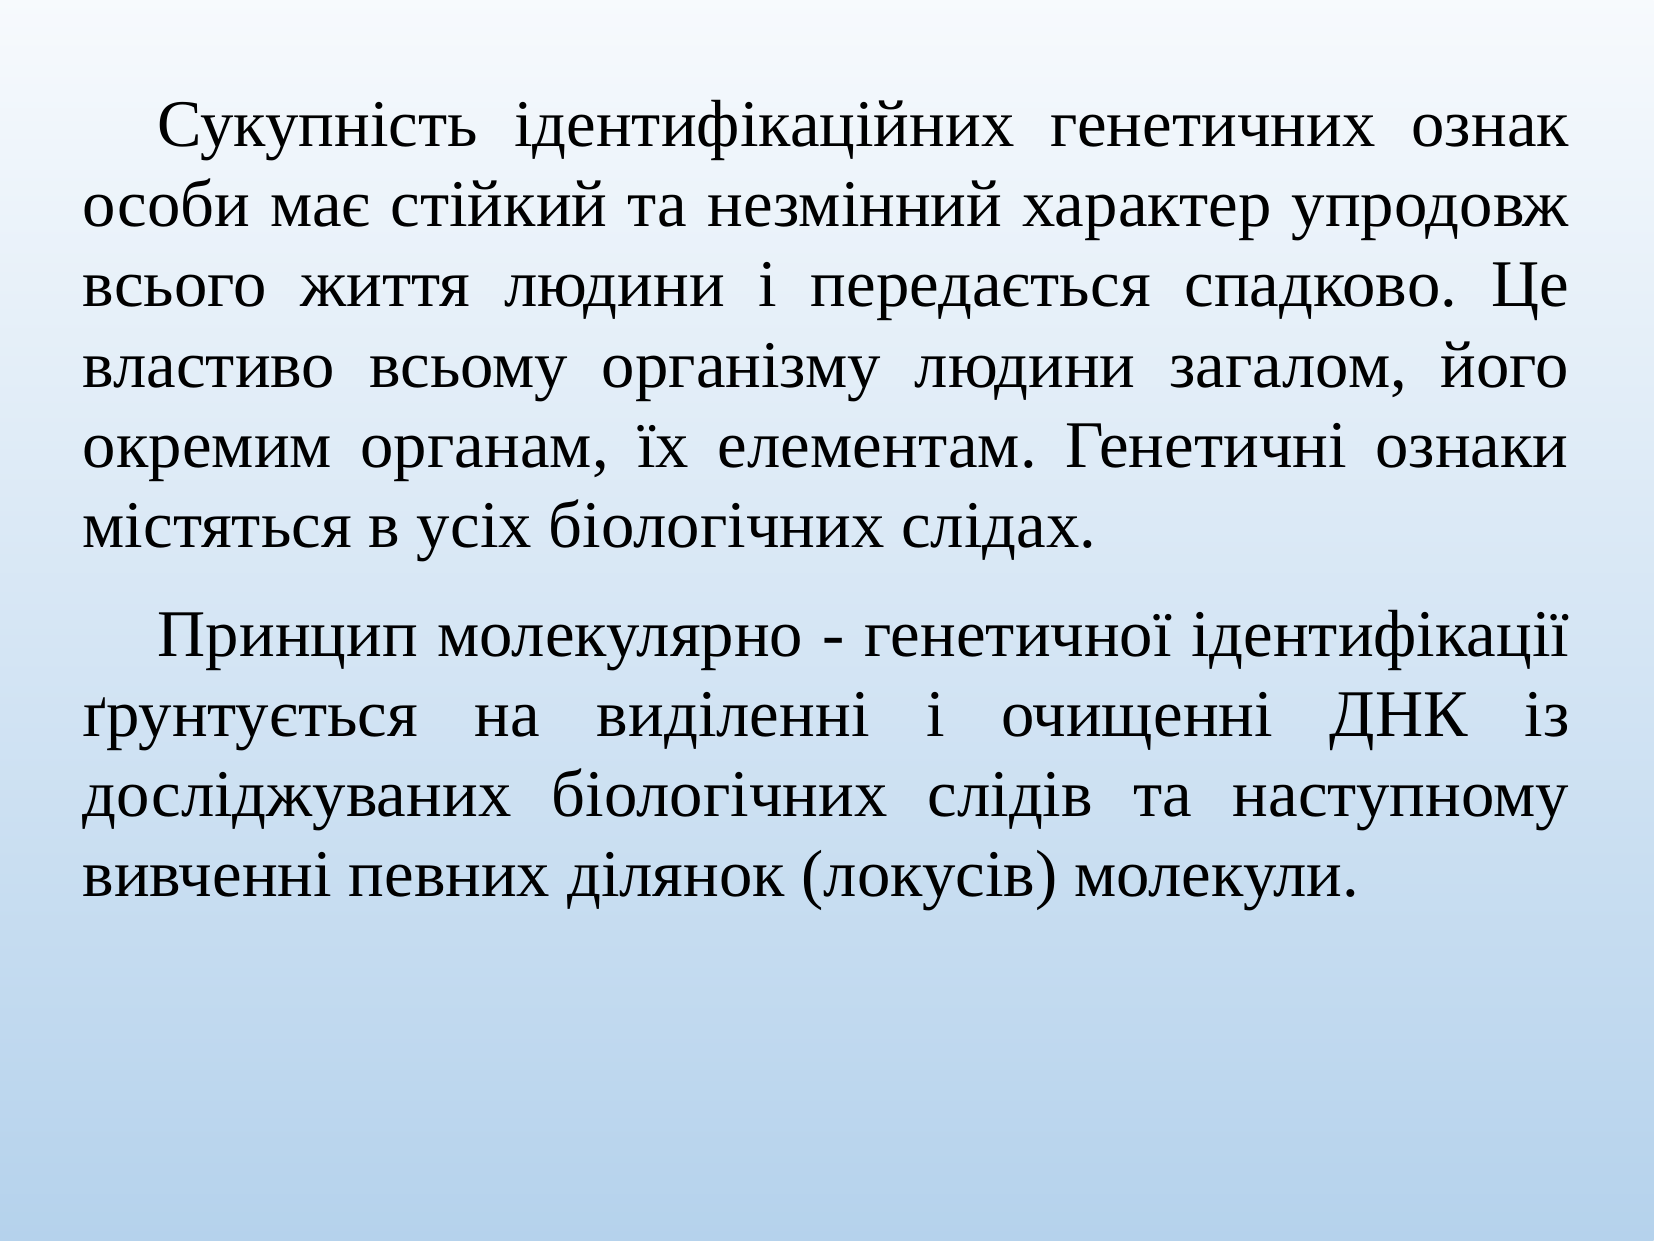

# Сукупність ідентифікаційних генетичних ознак особи має стійкий та незмінний характер упродовж всього життя людини і передається спадково. Це властиво всьому організму людини загалом, його окремим органам, їх елементам. Генетичні ознаки містяться в усіх біологічних слідах.
	Принцип молекулярно - генетичної ідентифікації ґрунтується на виділенні і очищенні ДНК із досліджуваних біологічних слідів та наступному вивченні певних ділянок (локусів) молекули.